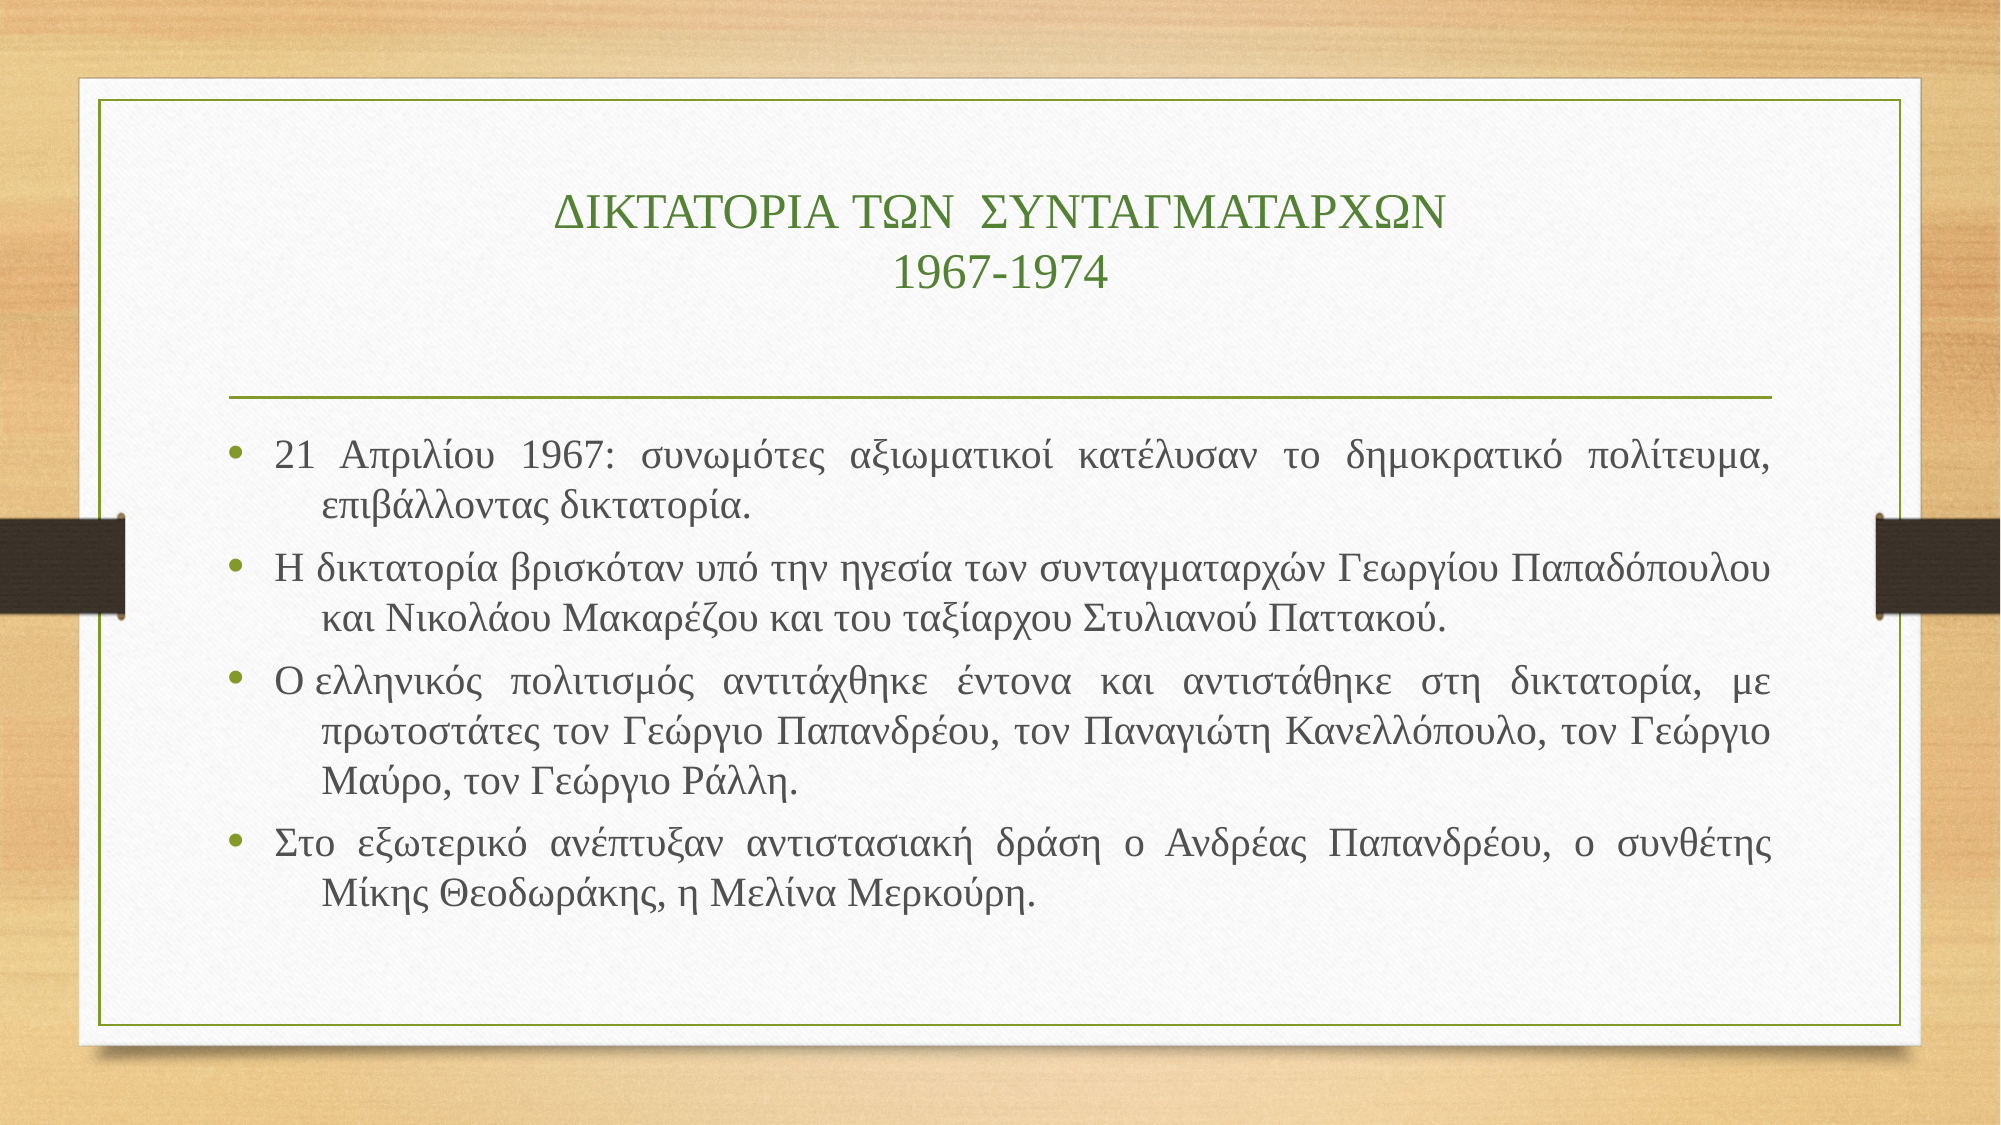

# ΔΙΚΤΑΤΟΡΙΑ ΤΩΝ ΣΥΝΤΑΓΜΑΤΑΡΧΩΝ 1967-1974
21 Απριλίου 1967: συνωμότες αξιωματικοί κατέλυσαν το δημοκρατικό πολίτευμα, επιβάλλοντας δικτατορία.
Η δικτατορία βρισκόταν υπό την ηγεσία των συνταγματαρχών Γεωργίου Παπαδόπουλου και Νικολάου Μακαρέζου και του ταξίαρχου Στυλιανού Παττακού.
Ο ελληνικός πολιτισμός αντιτάχθηκε έντονα και αντιστάθηκε στη δικτατορία, με πρωτοστάτες τον Γεώργιο Παπανδρέου, τον Παναγιώτη Κανελλόπουλο, τον Γεώργιο Μαύρο, τον Γεώργιο Ράλλη.
Στο εξωτερικό ανέπτυξαν αντιστασιακή δράση ο Ανδρέας Παπανδρέου, ο συνθέτης Μίκης Θεοδωράκης, η Μελίνα Μερκούρη.